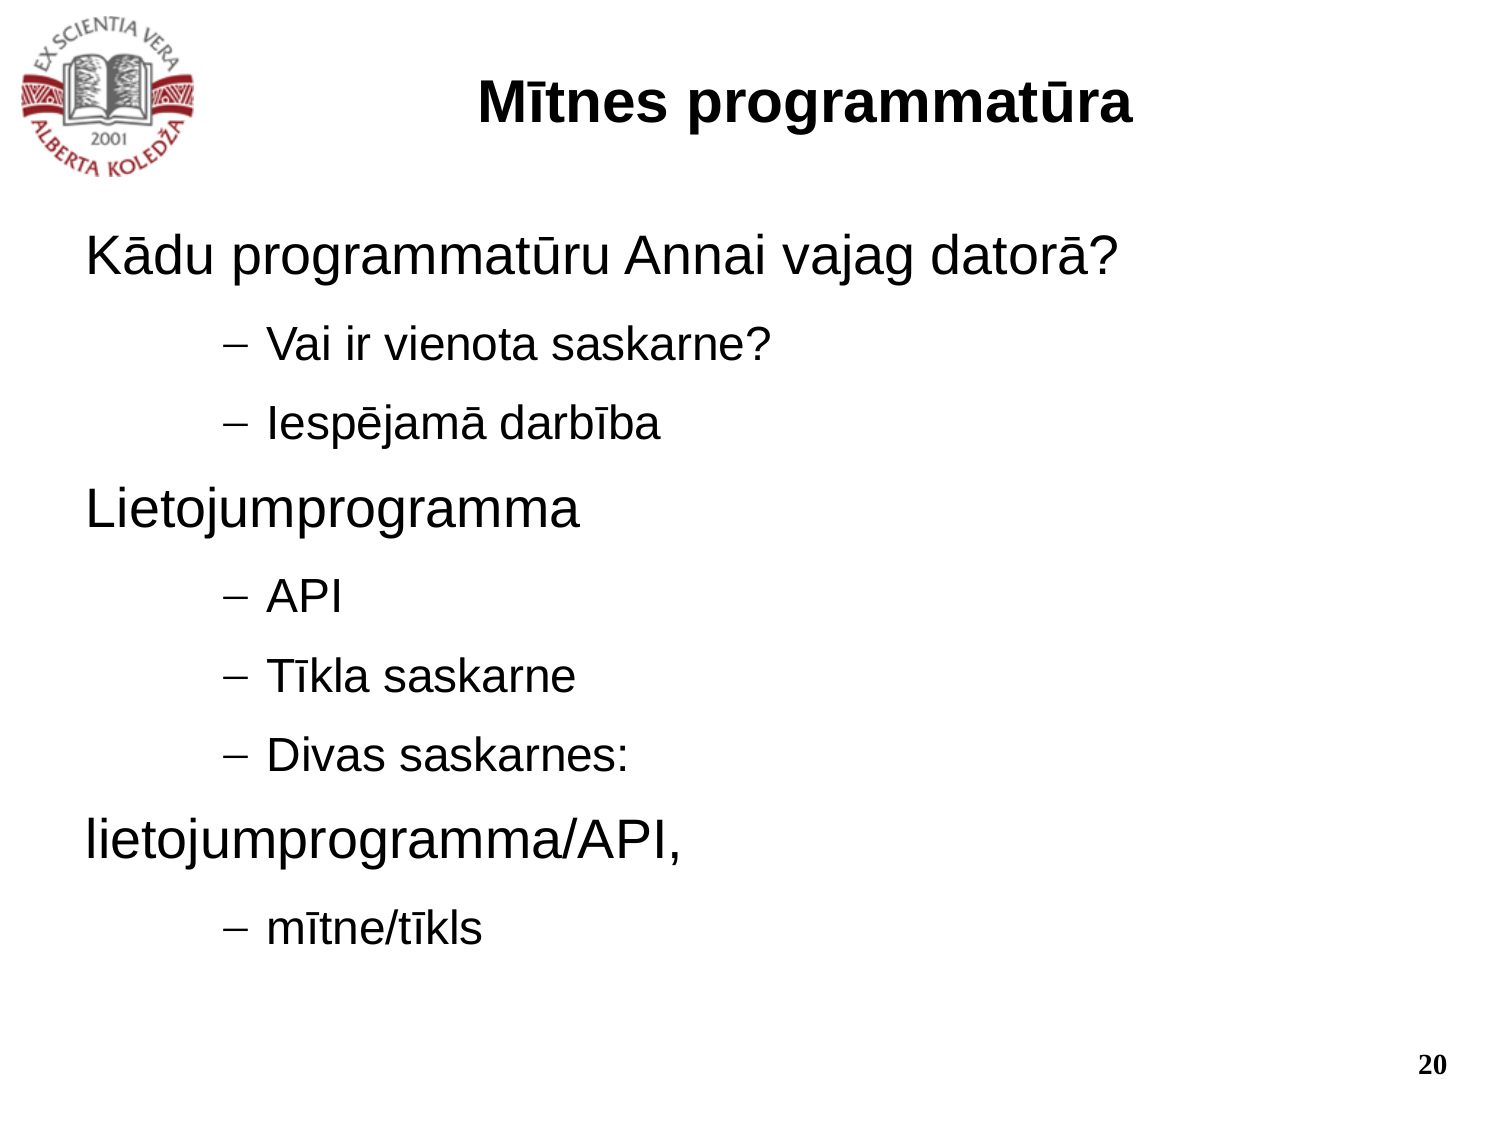

# Mītnes programmatūra
Kādu programmatūru Annai vajag datorā?
Vai ir vienota saskarne?
Iespējamā darbība
Lietojumprogramma
API
Tīkla saskarne
Divas saskarnes:
lietojumprogramma/API,
mītne/tīkls